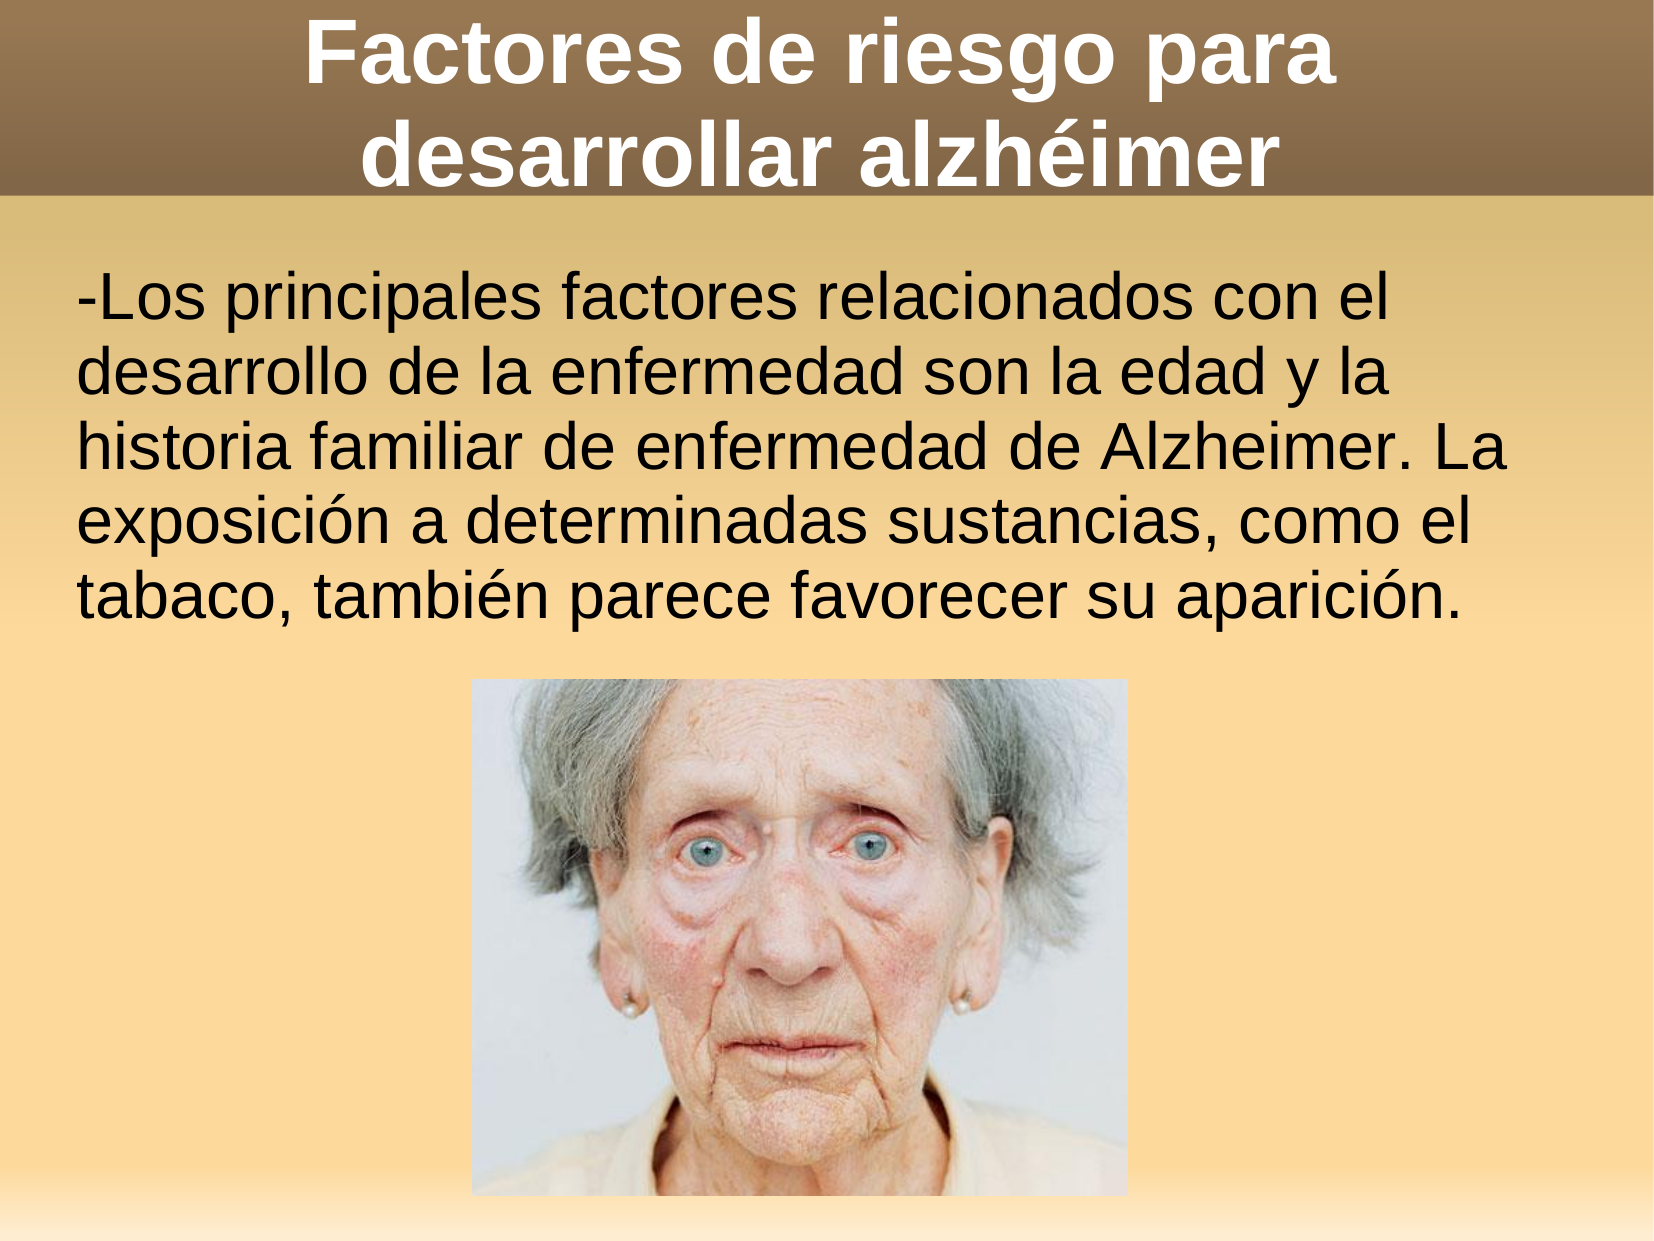

# Factores de riesgo para desarrollar alzhéimer
-Los principales factores relacionados con el desarrollo de la enfermedad son la edad y la historia familiar de enfermedad de Alzheimer. La exposición a determinadas sustancias, como el tabaco, también parece favorecer su aparición.